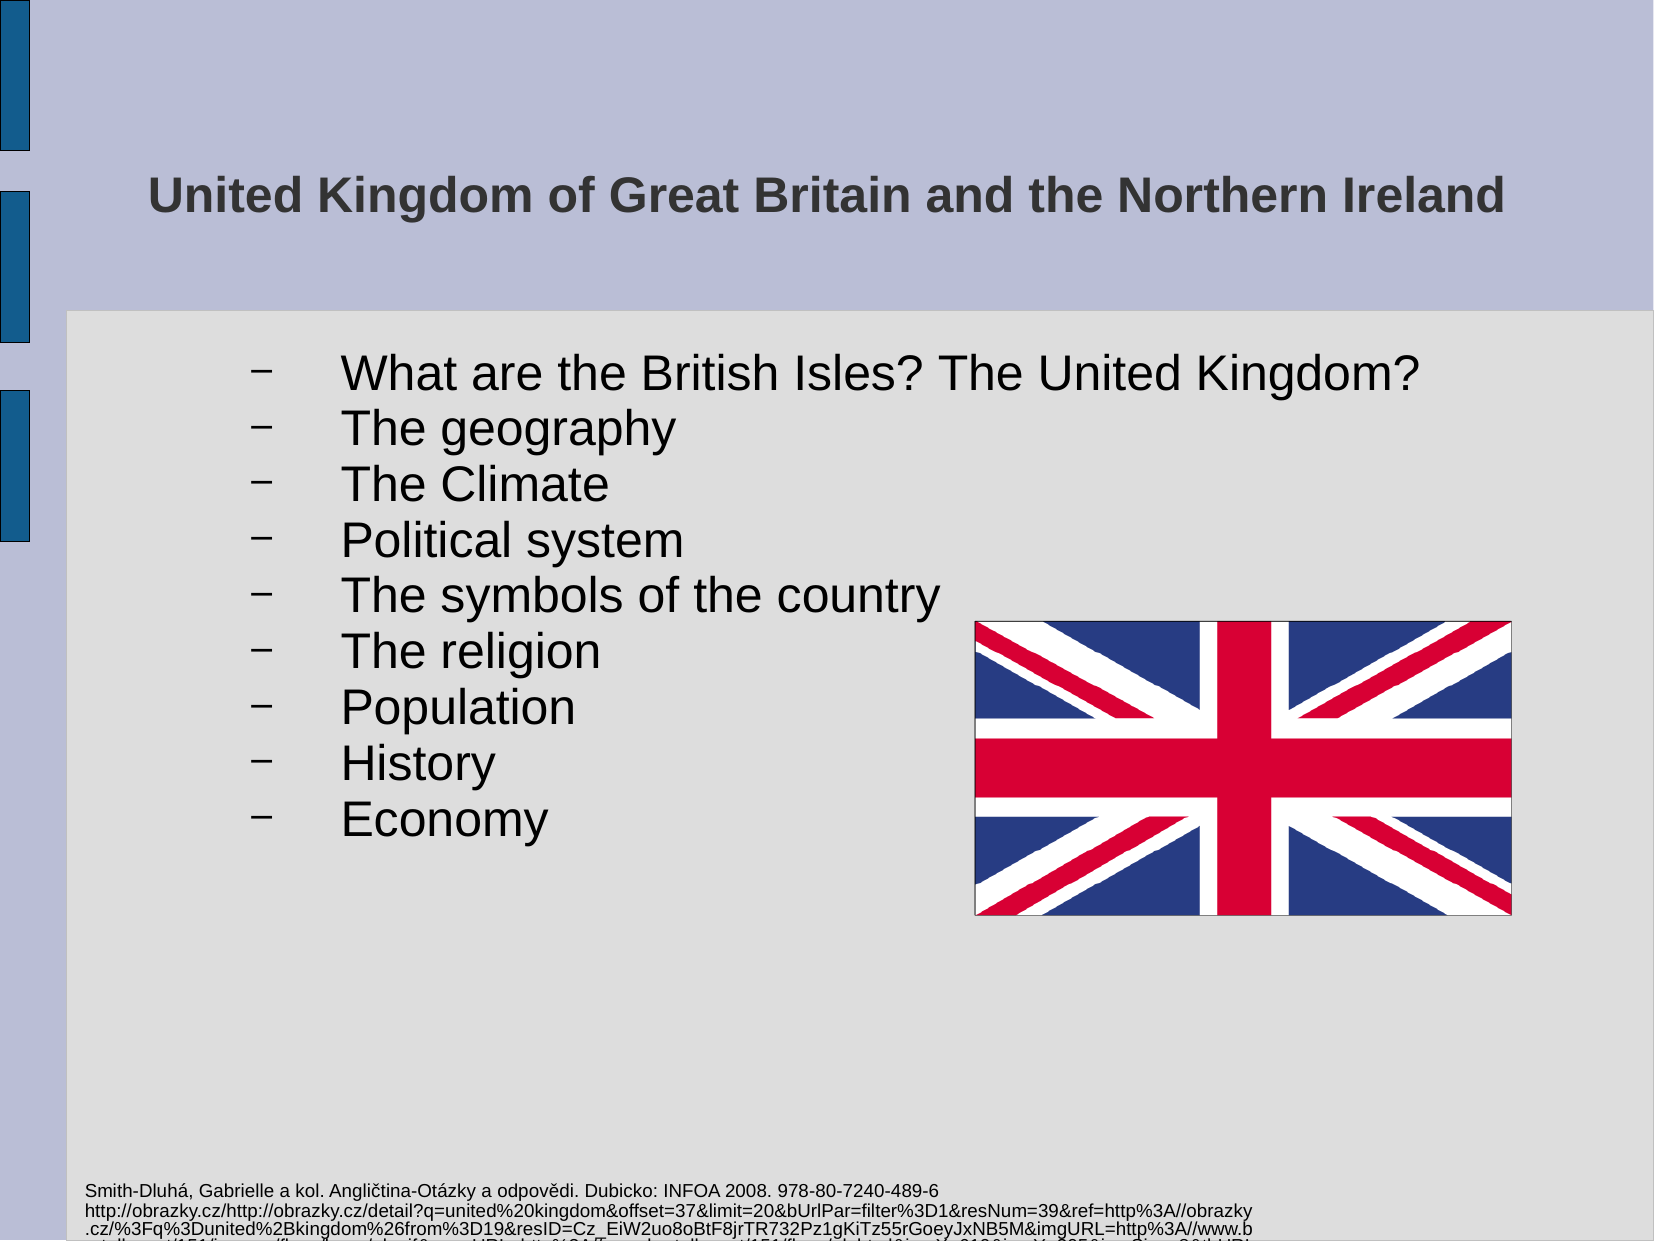

# United Kingdom of Great Britain and the Northern Ireland
 What are the British Isles? The United Kingdom?
 The geography
 The Climate
 Political system
 The symbols of the country
 The religion
 Population
 History
 Economy
Smith-Dluhá, Gabrielle a kol. Angličtina-Otázky a odpovědi. Dubicko: INFOA 2008. 978-80-7240-489-6
http://obrazky.cz/http://obrazky.cz/detail?q=united%20kingdom&offset=37&limit=20&bUrlPar=filter%3D1&resNum=39&ref=http%3A//obrazky.cz/%3Fq%3Dunited%2Bkingdom%26from%3D19&resID=Cz_EiW2uo8oBtF8jrTR732Pz1gKiTz55rGoeyJxNB5M&imgURL=http%3A//www.bartelby.net/151/images/flags/large/uk.gif&pageURL=http%3A//www.bartelby.net/151/flags/uk.html&imgX=610&imgY=305&imgSize=8&thURL=http%3A//media4.picsearch.com/is%3FCz_EiW2uo8oBtF8jrTR732Pz1gKiTz55rGoeyJxNB5M&thX=128&thY=64&qNoSite=united%2Bkingdom&siteWWW=&sId=wUm1h5DewCYw38ffUg4T
http://wikitravel.org/upload/shared/thumb/5/5a/UK_map.png/300px-UK_map.png